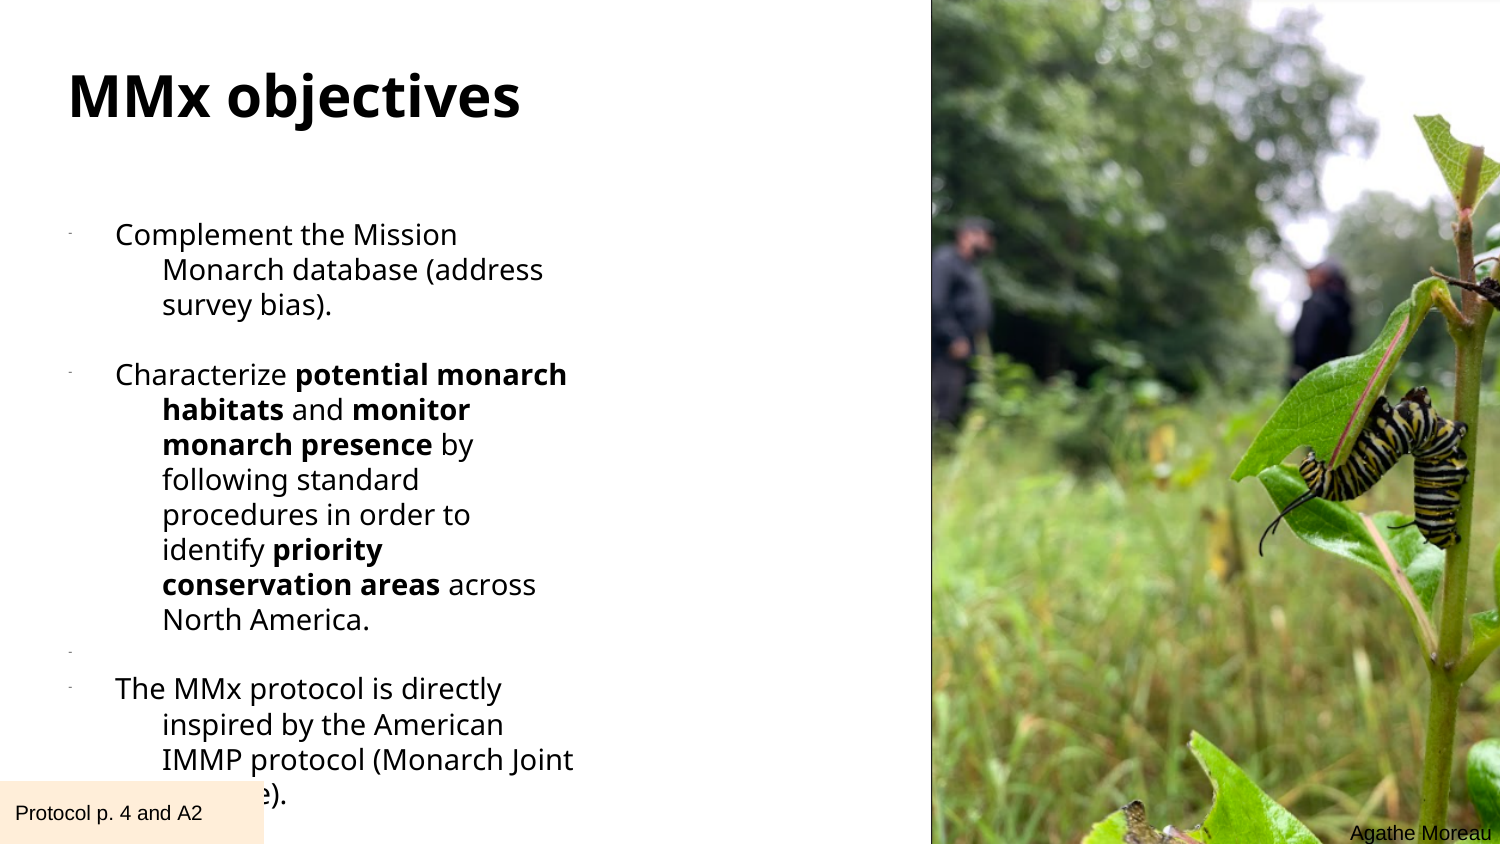

MMx objectives
# Complement the Mission Monarch database (address survey bias).
Characterize potential monarch habitats and monitor monarch presence by following standard procedures in order to identify priority conservation areas across North America.
The MMx protocol is directly inspired by the American IMMP protocol (Monarch Joint Venture).
Protocol p. 4 and A2
Agathe Moreau